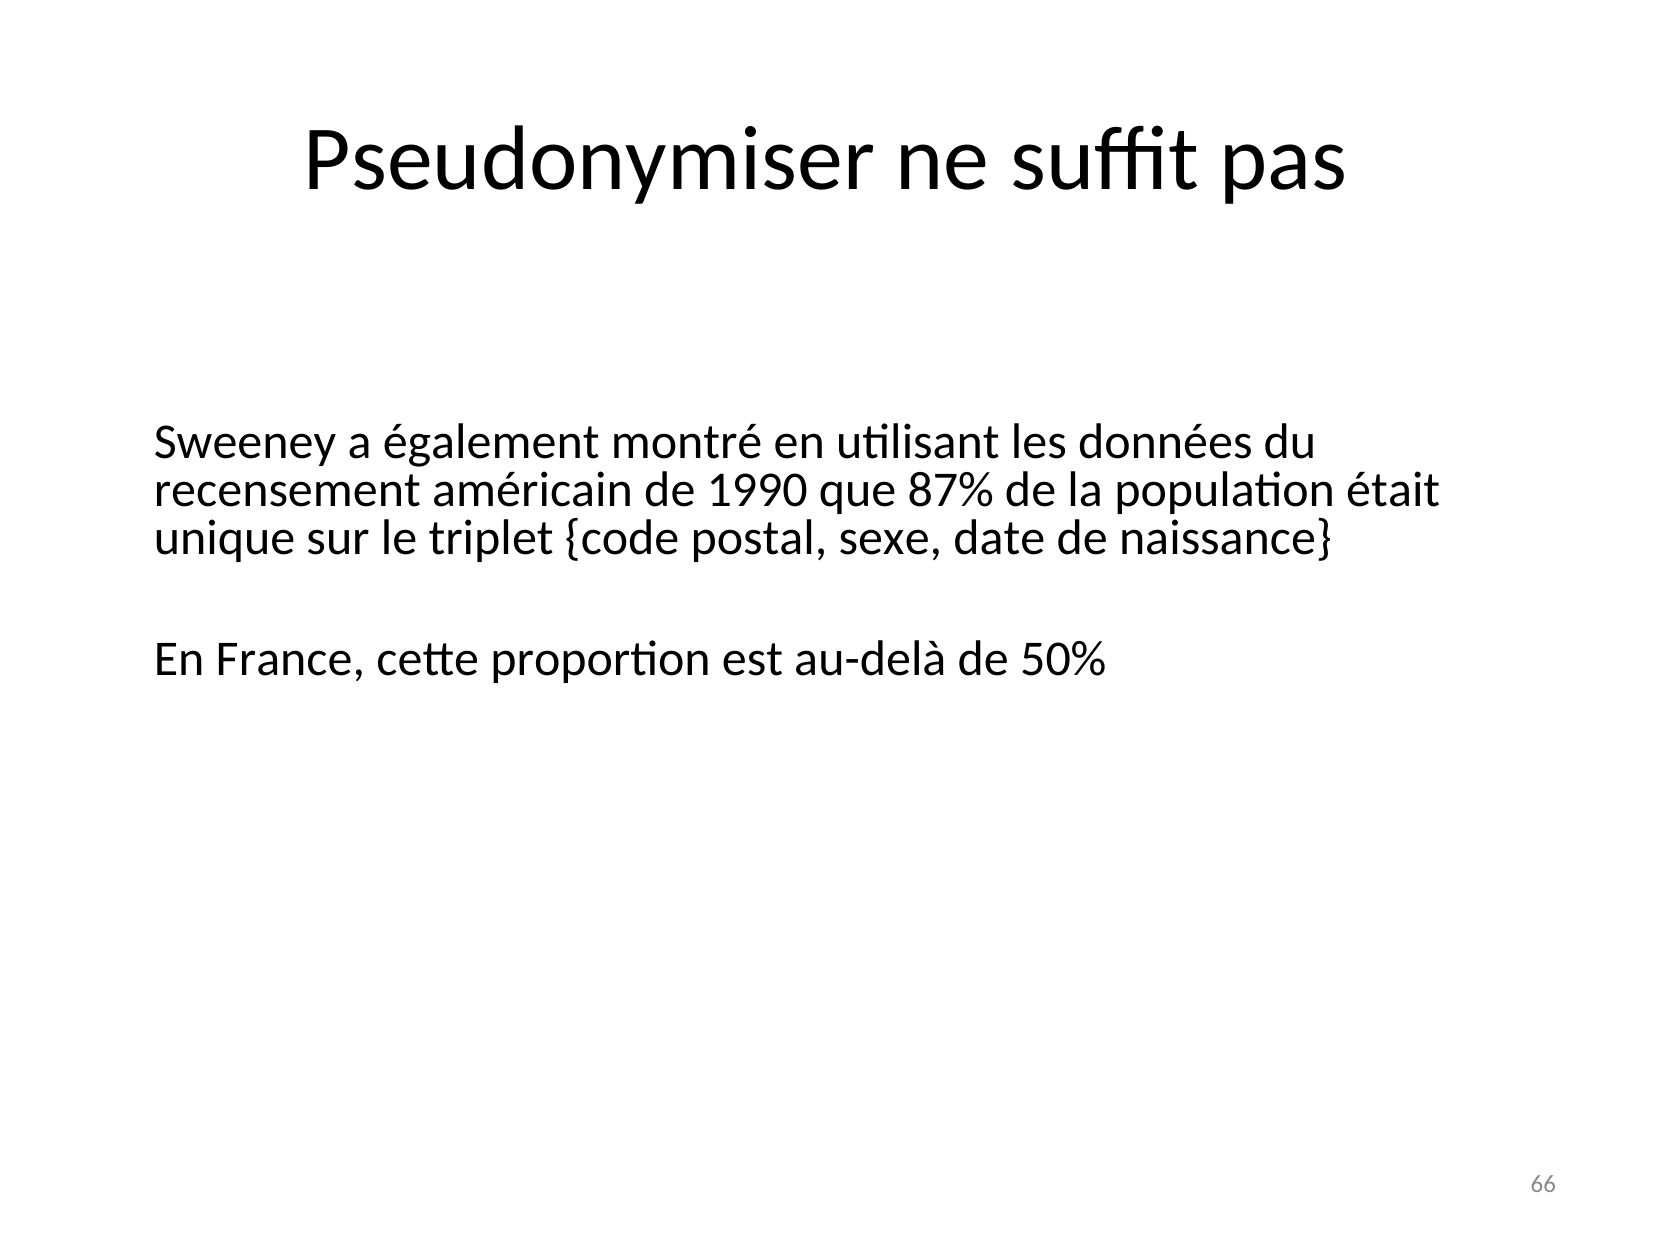

Pseudonymiser ne suffit pas
	Sweeney a également montré en utilisant les données du recensement américain de 1990 que 87% de la population était unique sur le triplet {code postal, sexe, date de naissance}
	En France, cette proportion est au-delà de 50%